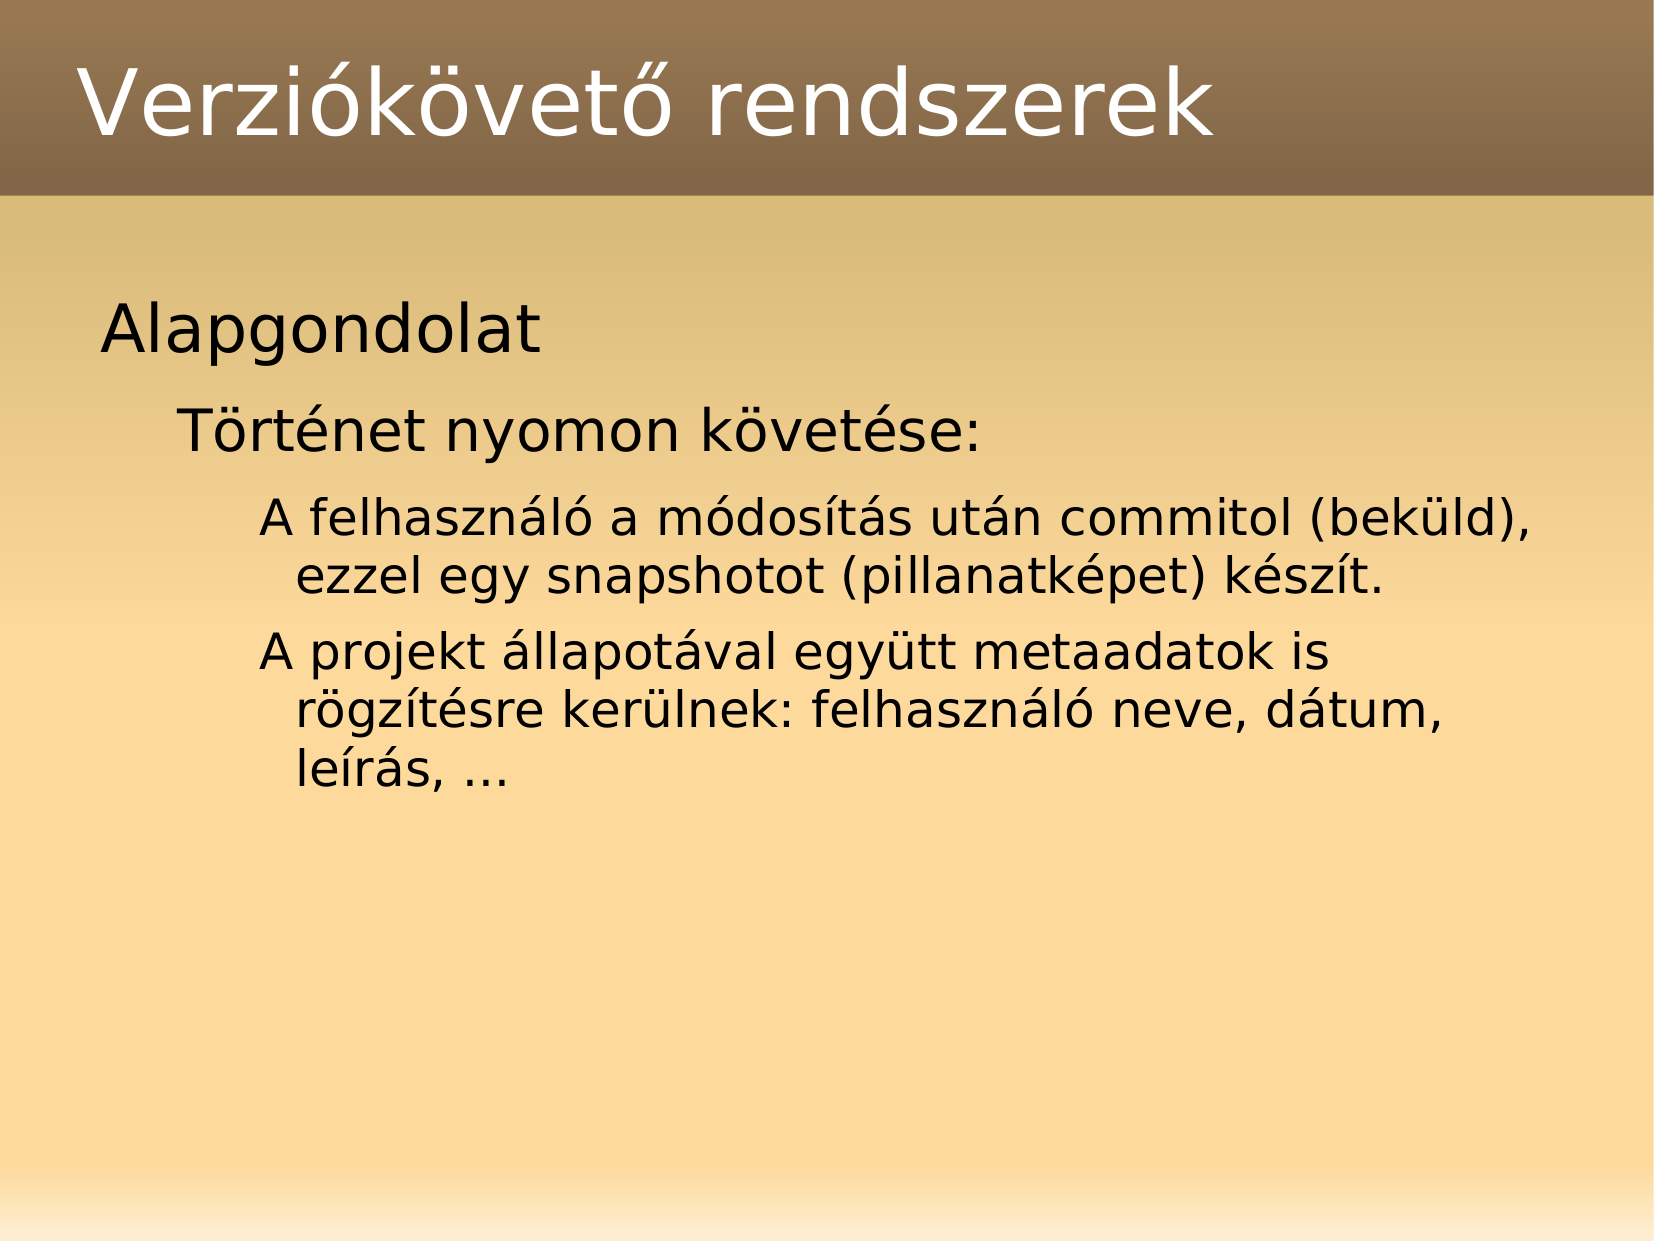

# Verziókövető rendszerek
Alapgondolat
Történet nyomon követése:
A felhasználó a módosítás után commitol (beküld), ezzel egy snapshotot (pillanatképet) készít.
A projekt állapotával együtt metaadatok is rögzítésre kerülnek: felhasználó neve, dátum, leírás, ...